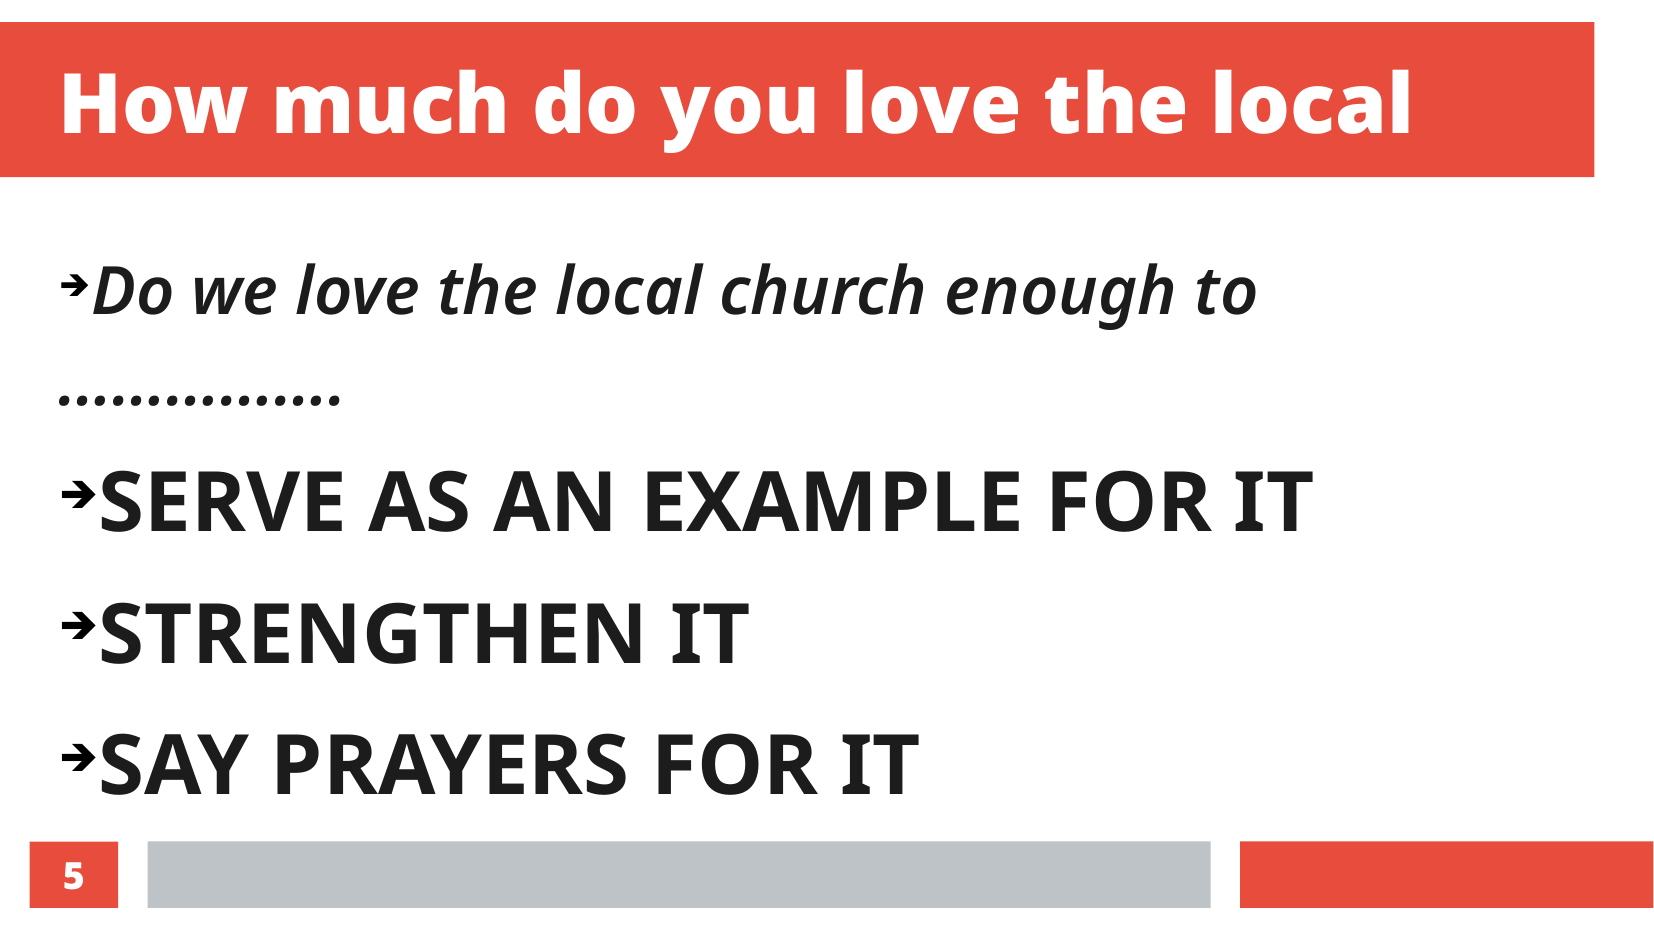

# How much do you love the local church?
Do we love the local church enough to …………….
SERVE AS AN EXAMPLE FOR IT
STRENGTHEN IT
SAY PRAYERS FOR IT
5